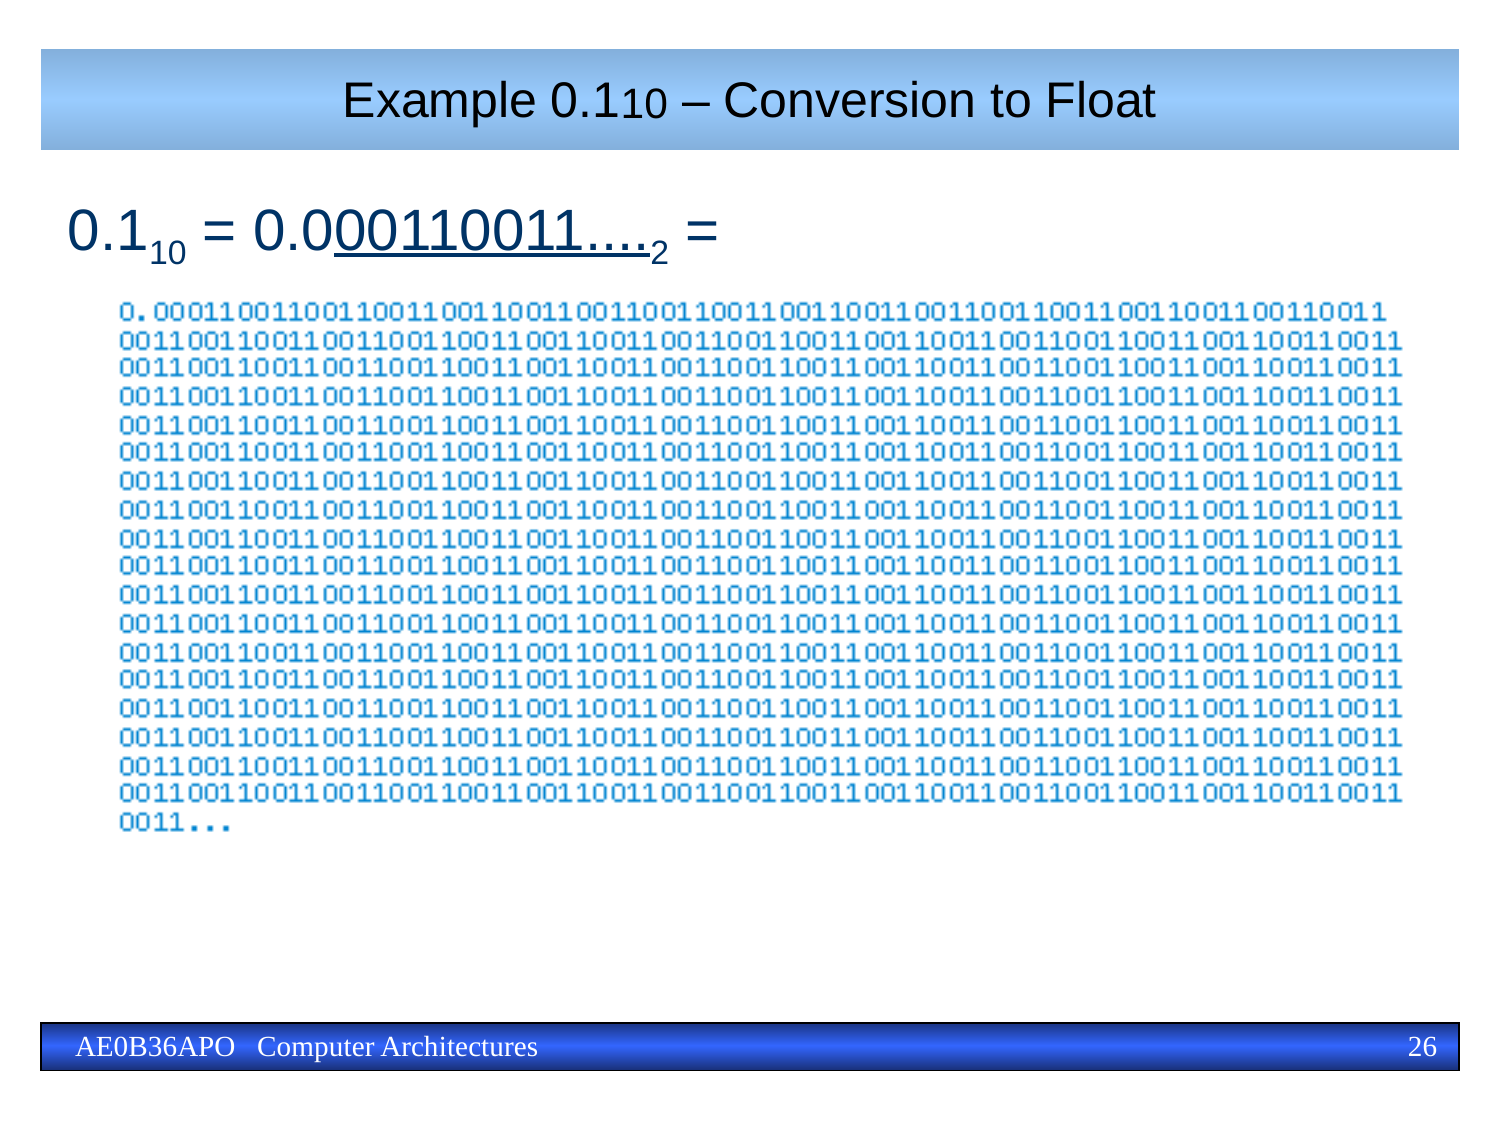

# Example 0.110 – Conversion to Float
0.110 = 0.000110011....2 =
AE0B36APO Computer Architectures
26